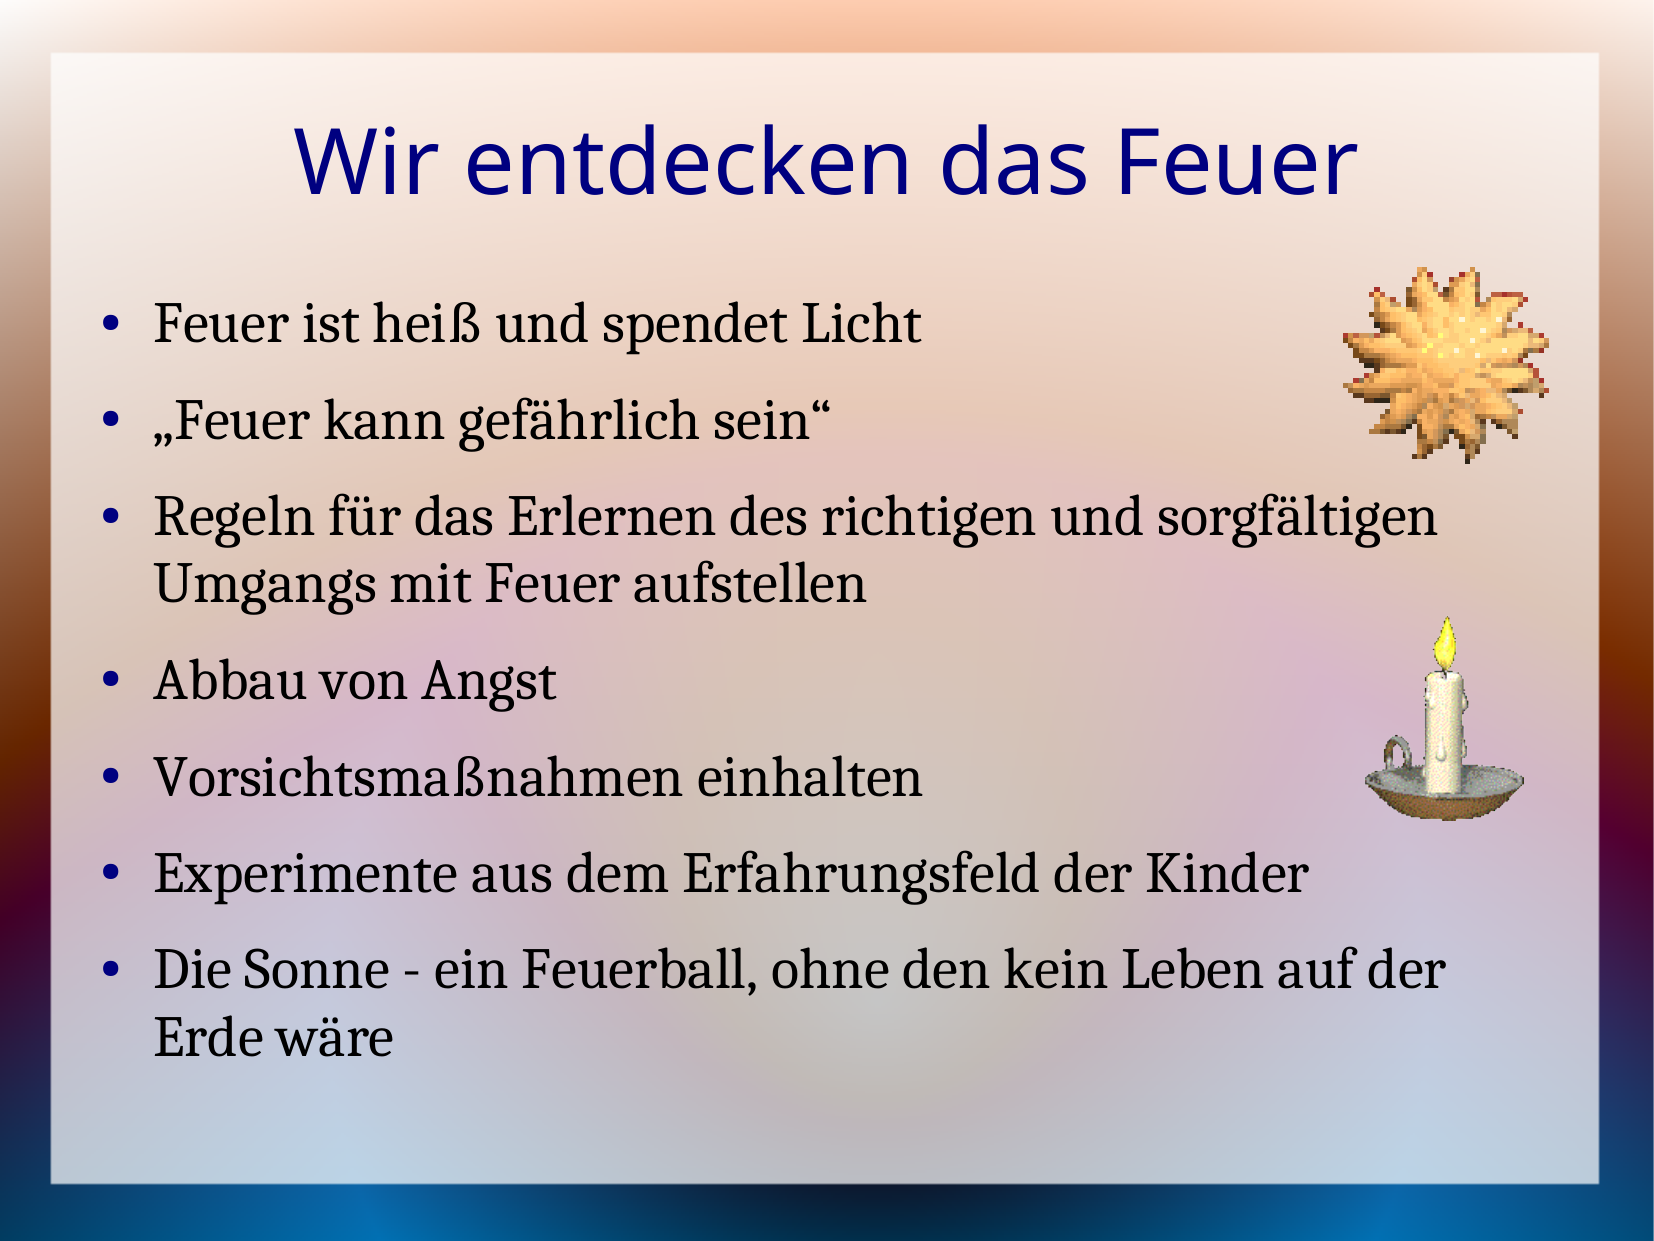

# Wir entdecken das Feuer
Feuer ist heiß und spendet Licht
„Feuer kann gefährlich sein“
Regeln für das Erlernen des richtigen und sorgfältigen Umgangs mit Feuer aufstellen
Abbau von Angst
Vorsichtsmaßnahmen einhalten
Experimente aus dem Erfahrungsfeld der Kinder
Die Sonne - ein Feuerball, ohne den kein Leben auf der Erde wäre